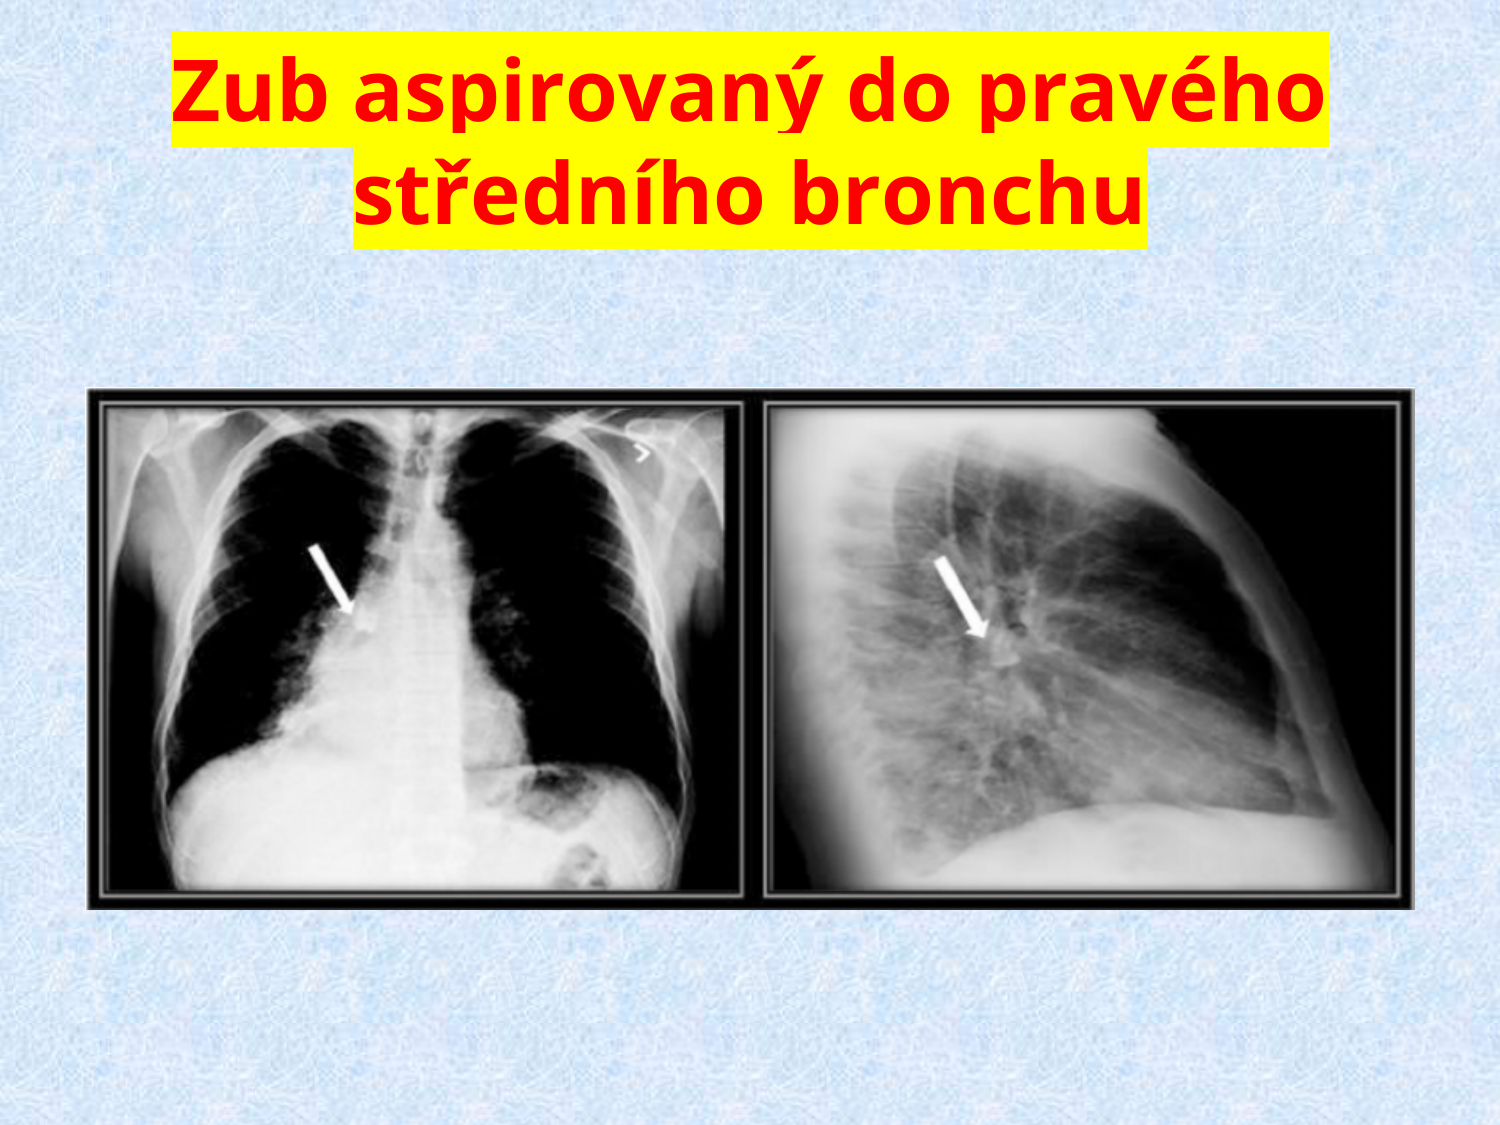

# Zub aspirovaný do pravého středního bronchu